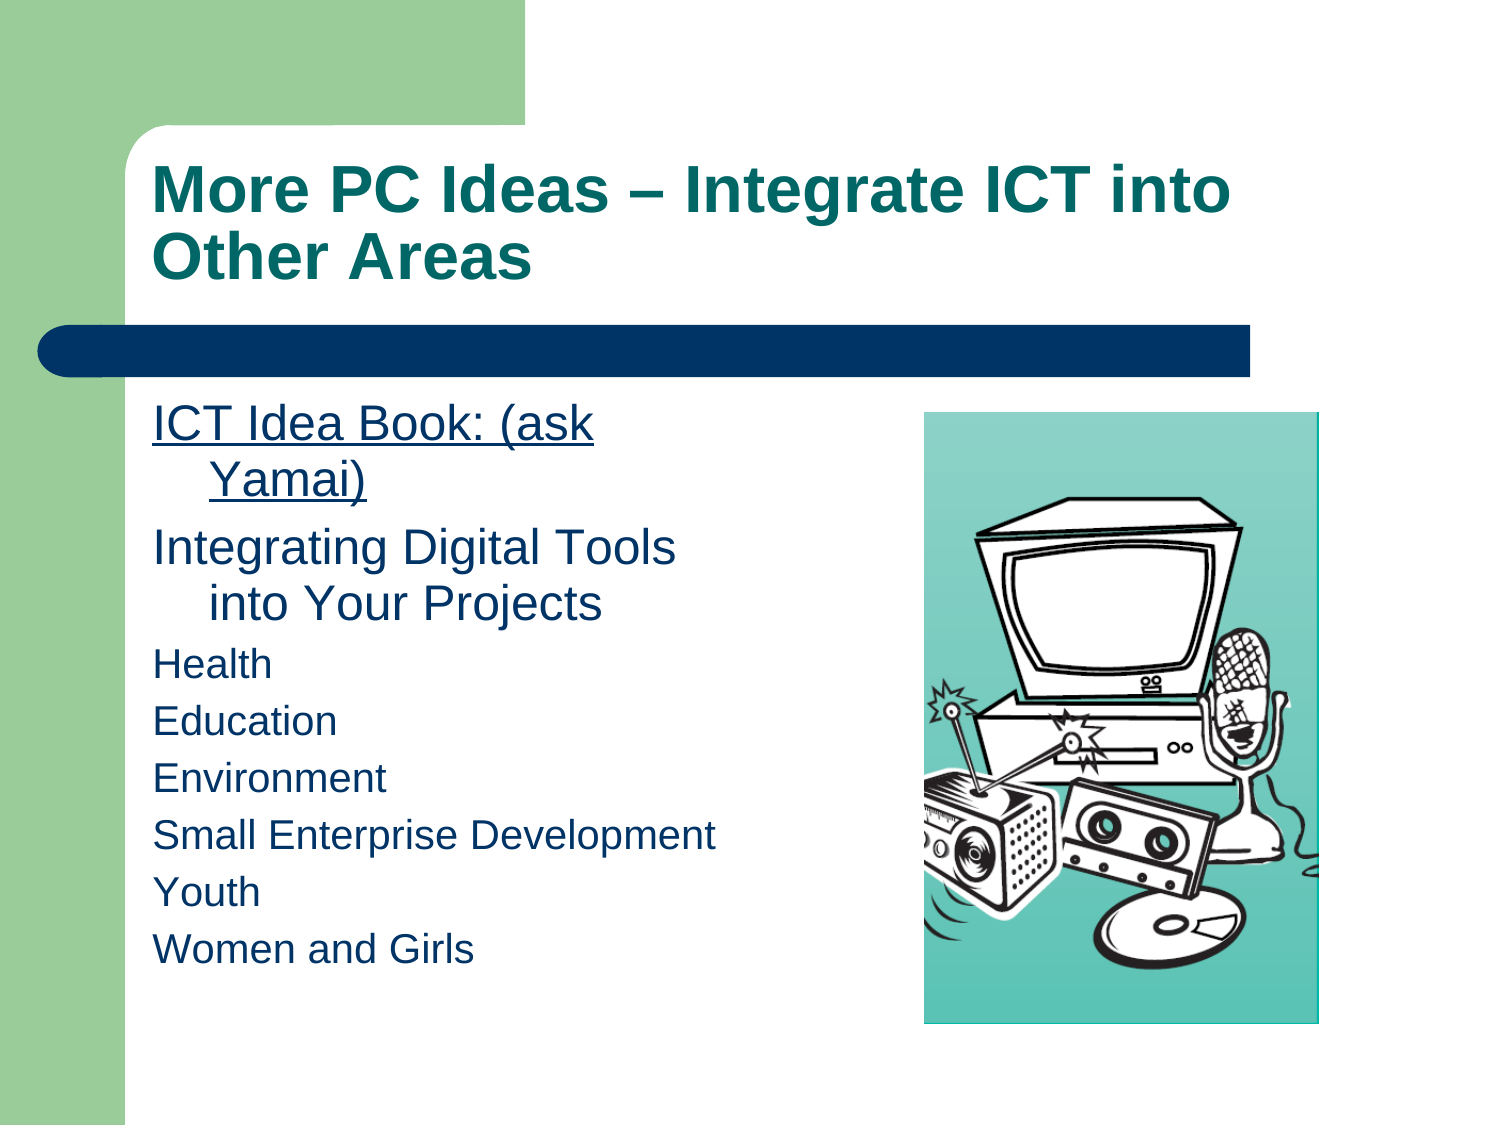

# More PC Ideas – Integrate ICT into Other Areas
ICT Idea Book: (ask Yamai)
Integrating Digital Tools into Your Projects
Health
Education
Environment
Small Enterprise Development
Youth
Women and Girls